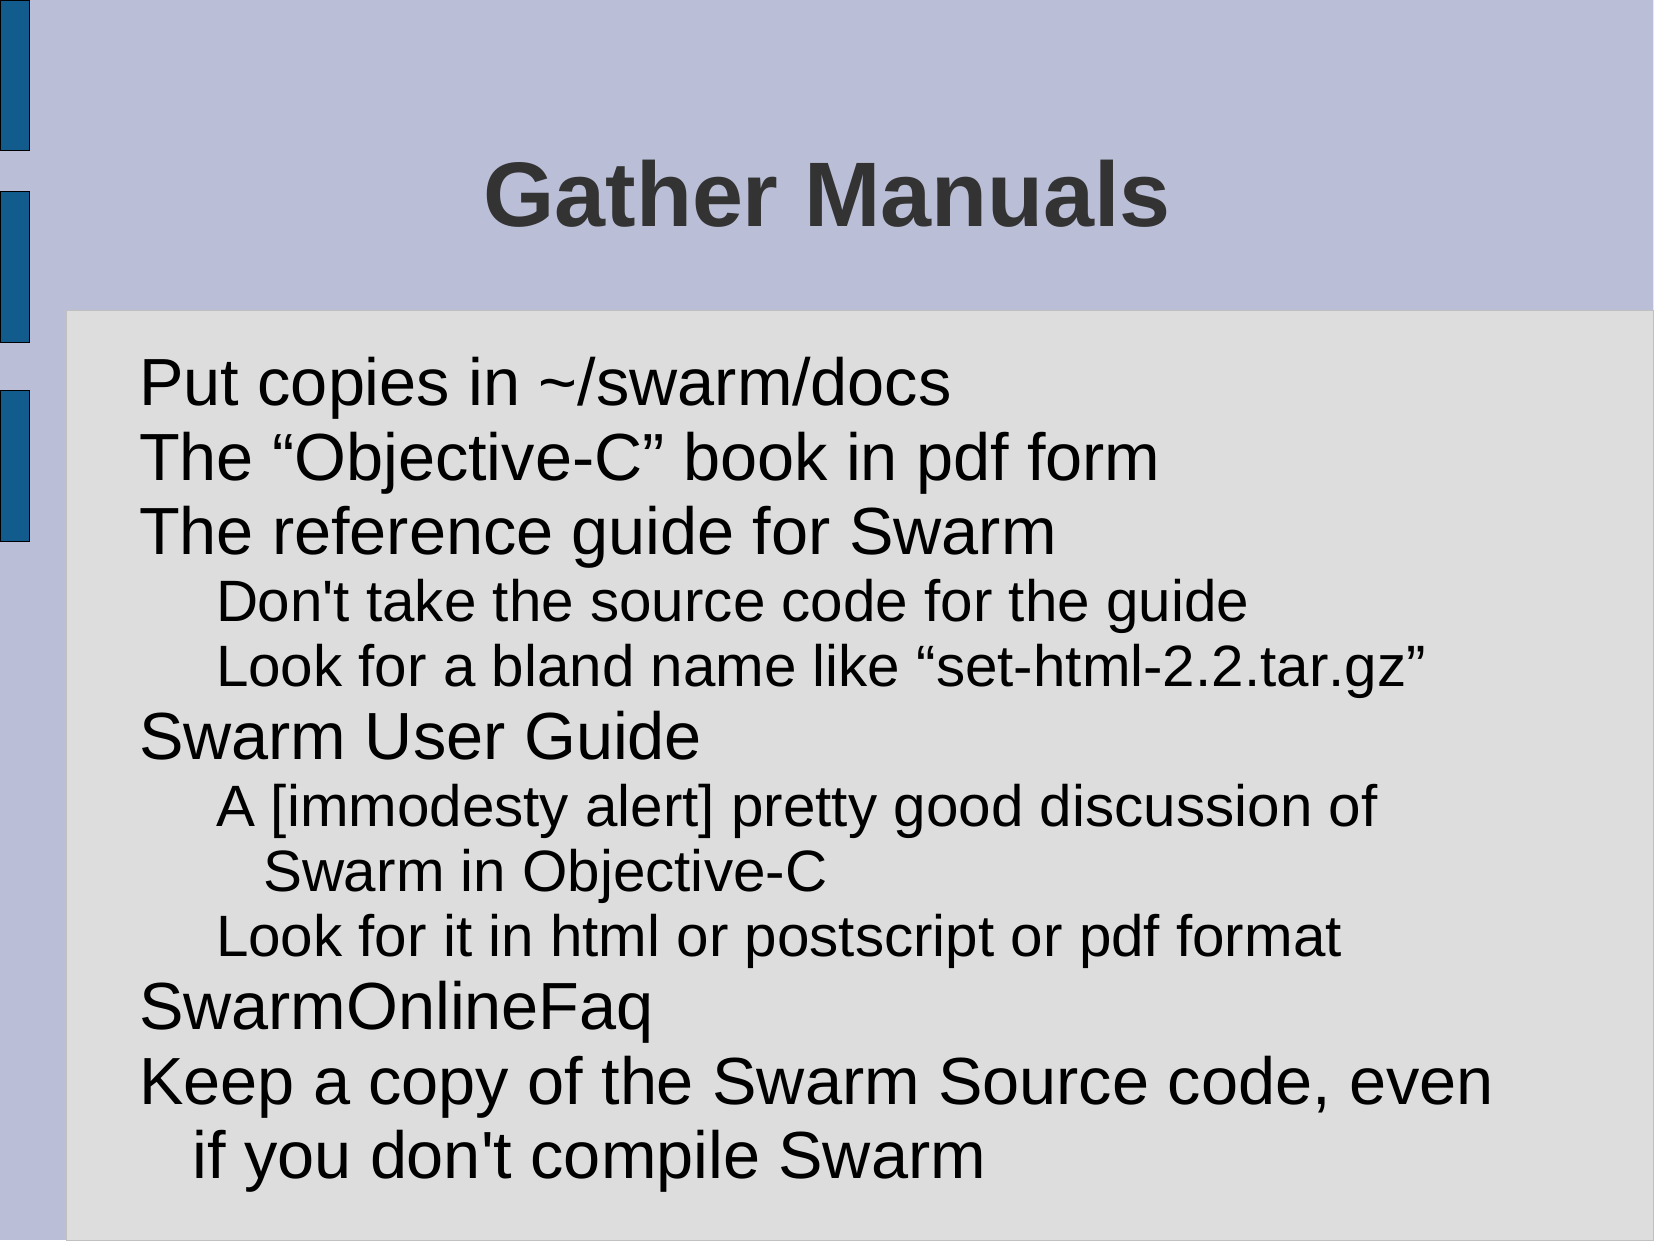

# Gather Manuals
Put copies in ~/swarm/docs
The “Objective-C” book in pdf form
The reference guide for Swarm
Don't take the source code for the guide
Look for a bland name like “set-html-2.2.tar.gz”
Swarm User Guide
A [immodesty alert] pretty good discussion of Swarm in Objective-C
Look for it in html or postscript or pdf format
SwarmOnlineFaq
Keep a copy of the Swarm Source code, even if you don't compile Swarm